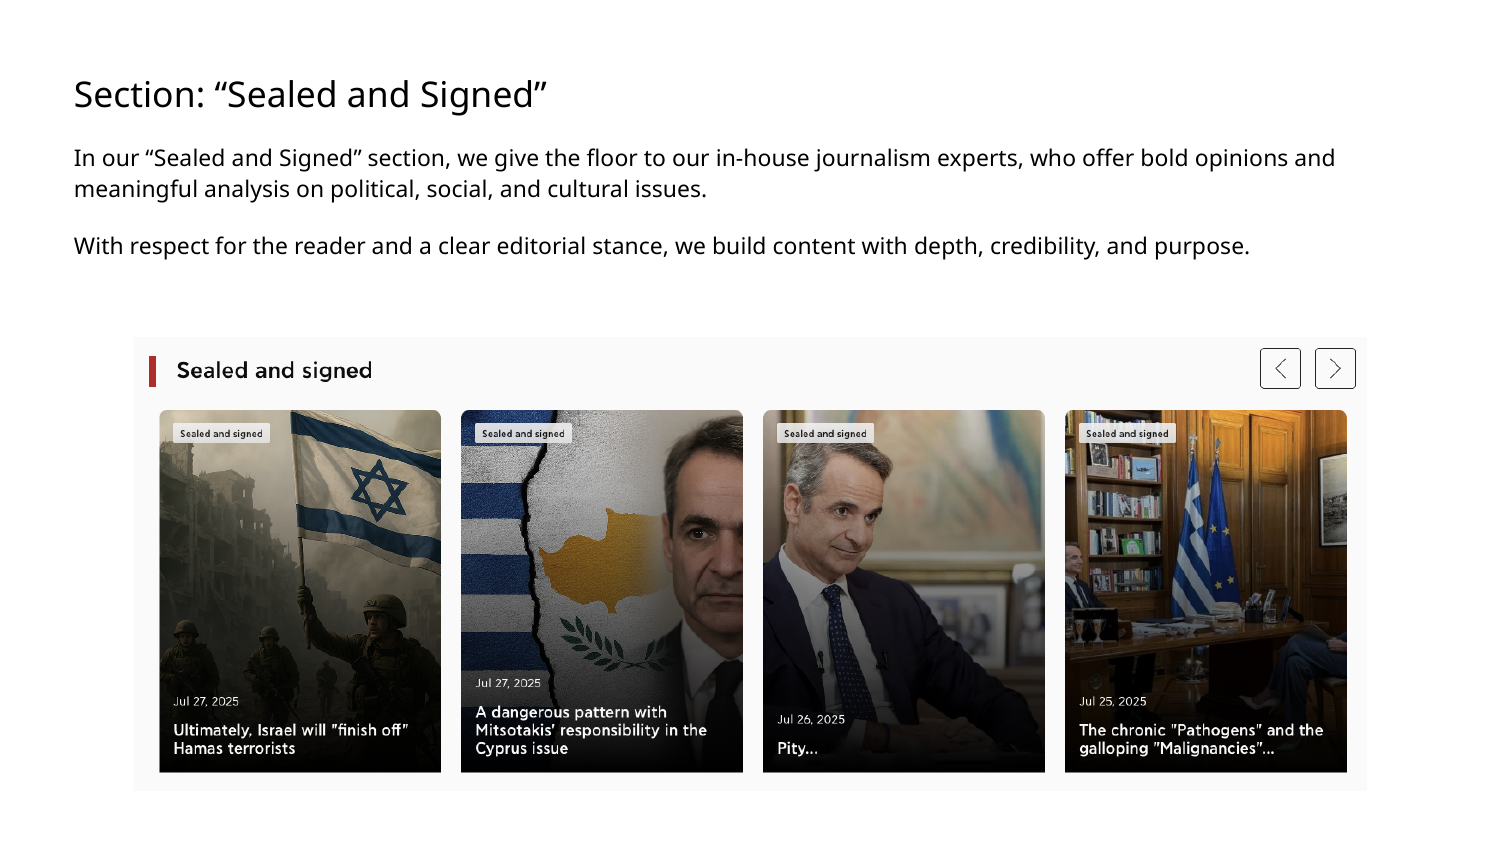

Section: “Sealed and Signed”
In our “Sealed and Signed” section, we give the floor to our in-house journalism experts, who offer bold opinions and meaningful analysis on political, social, and cultural issues.
With respect for the reader and a clear editorial stance, we build content with depth, credibility, and purpose.